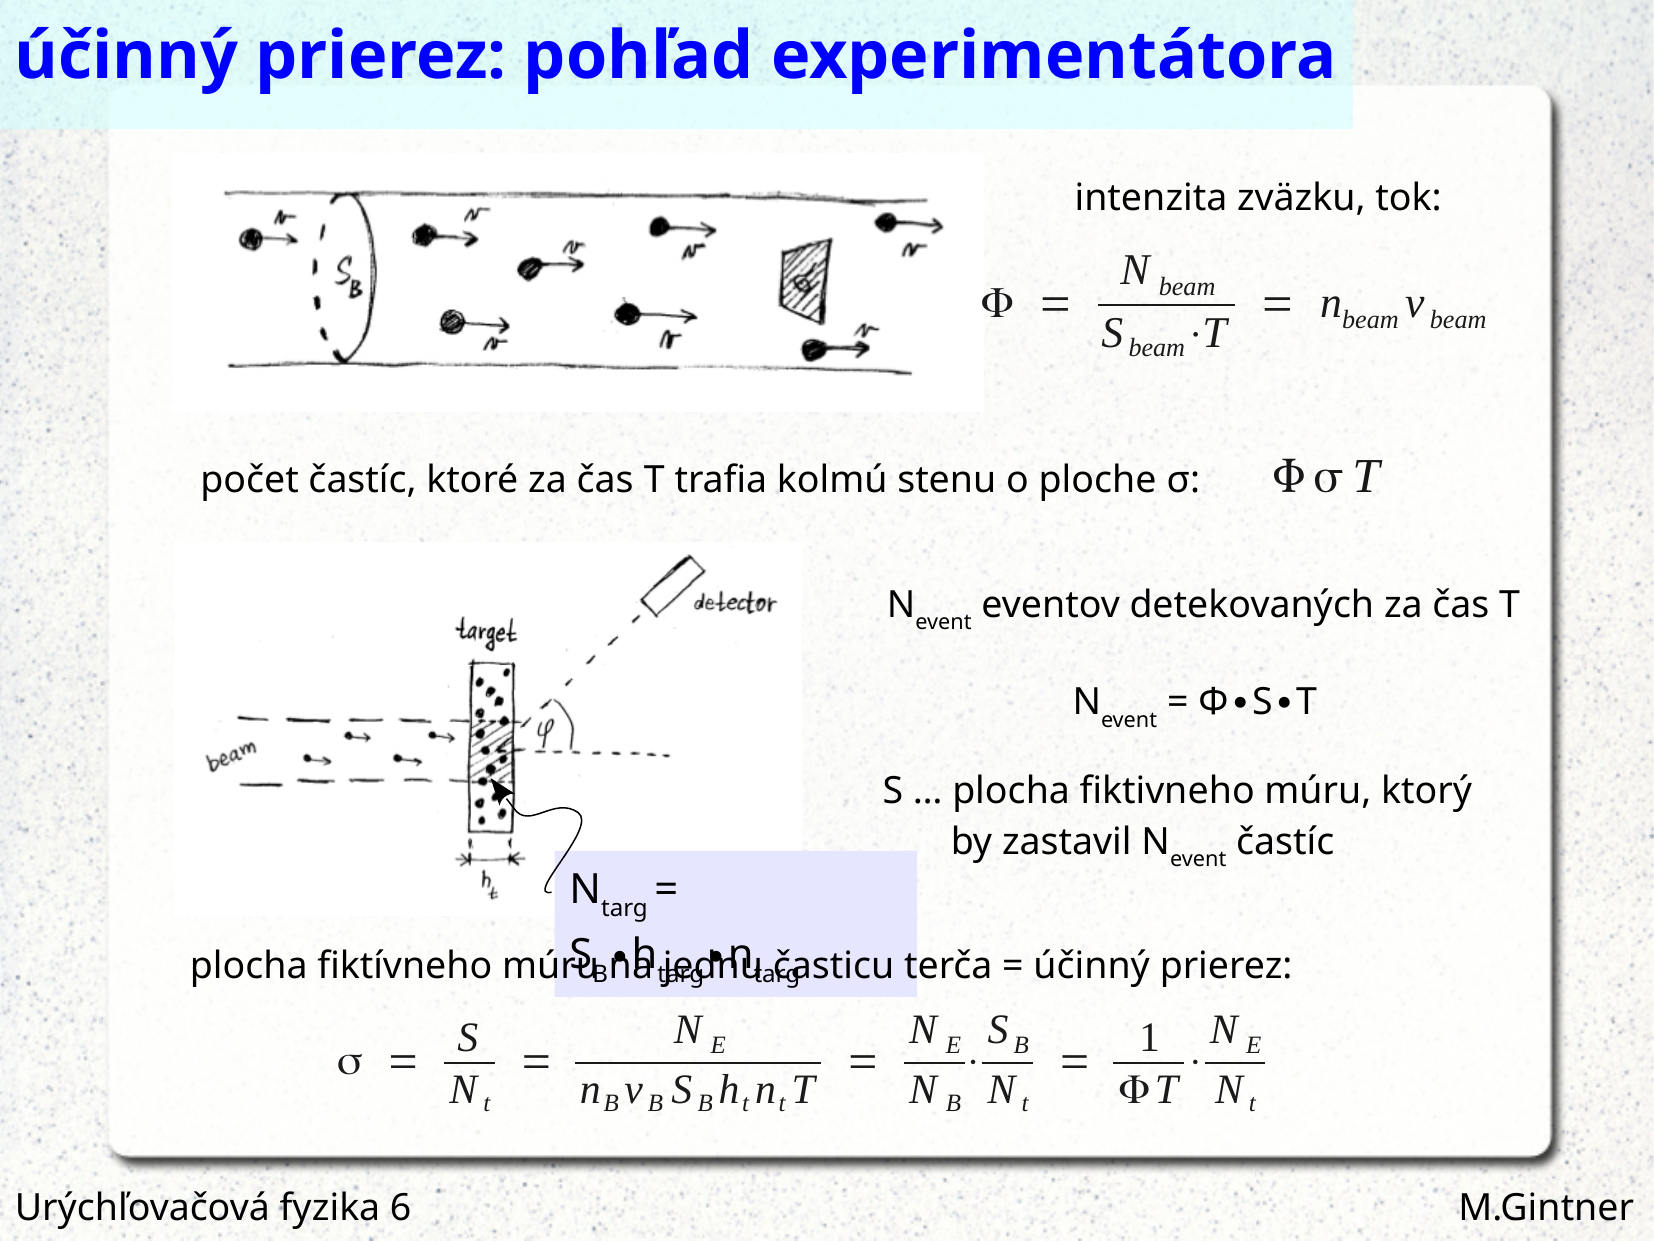

účinný prierez: pohľad experimentátora
intenzita zväzku, tok:
počet častíc, ktoré za čas T trafia kolmú stenu o ploche σ:
Ntarg = SB∙htarg∙ntarg
Nevent eventov detekovaných za čas T
Nevent = Φ∙S∙T
S … plocha fiktivneho múru, ktorý
 by zastavil Nevent častíc
plocha fiktívneho múru na jednu časticu terča = účinný prierez:
Urýchľovačová fyzika 6
M.Gintner